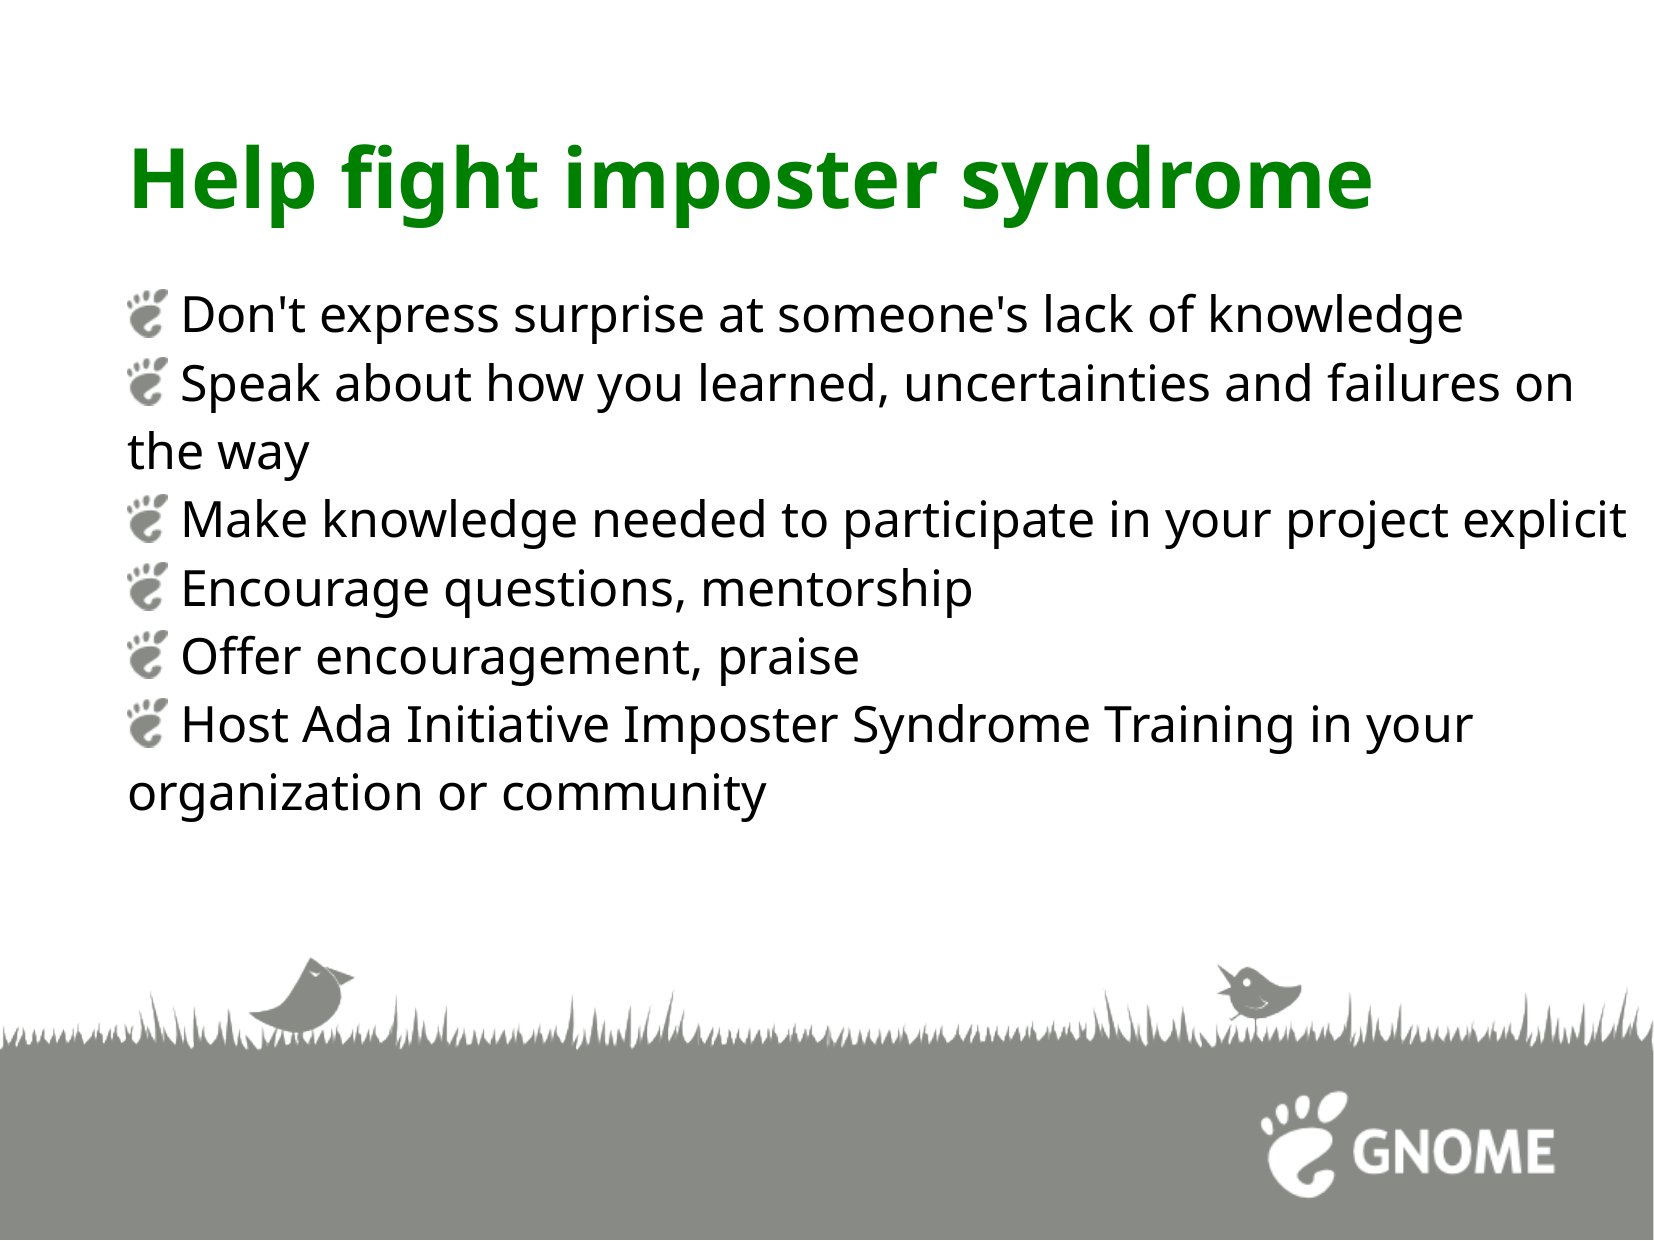

Help fight imposter syndrome
 Don't express surprise at someone's lack of knowledge
 Speak about how you learned, uncertainties and failures on the way
 Make knowledge needed to participate in your project explicit
 Encourage questions, mentorship
 Offer encouragement, praise
 Host Ada Initiative Imposter Syndrome Training in your organization or community